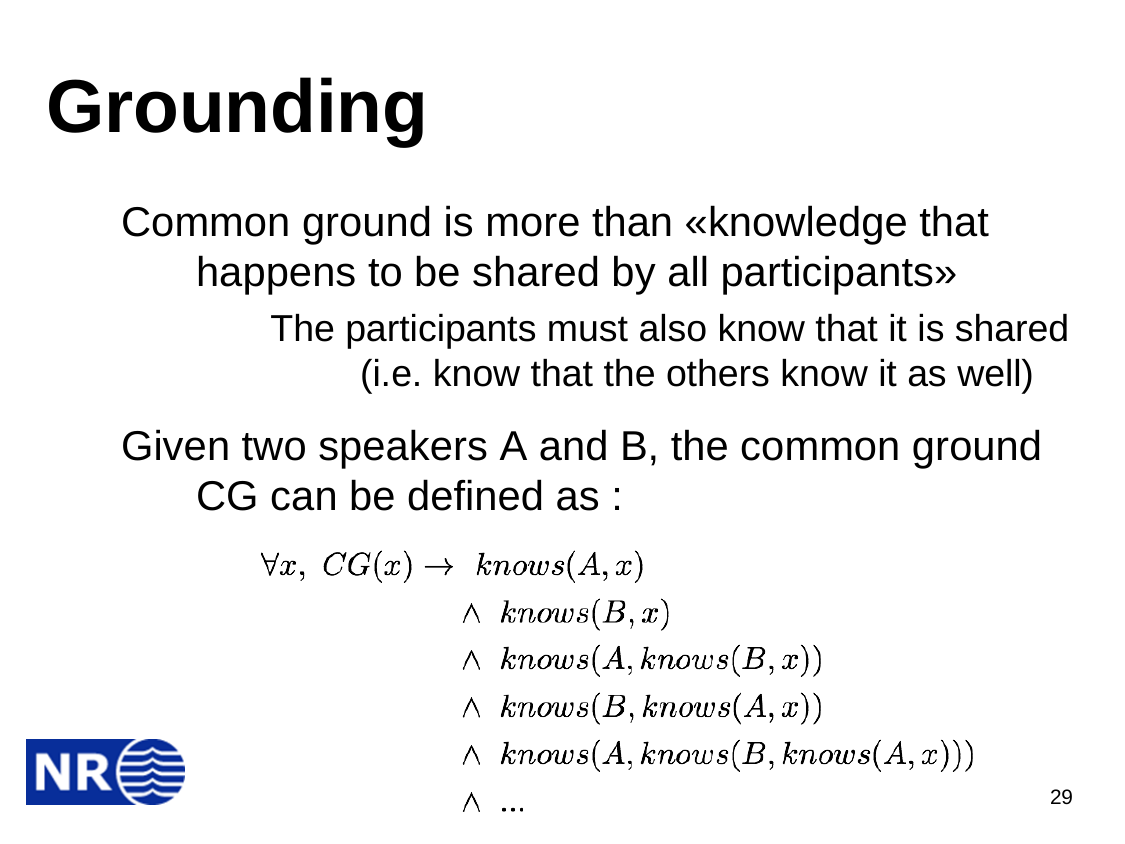

# Grounding
Common ground is more than «knowledge that happens to be shared by all participants»
The participants must also know that it is shared (i.e. know that the others know it as well)
Given two speakers A and B, the common ground CG can be defined as :
29